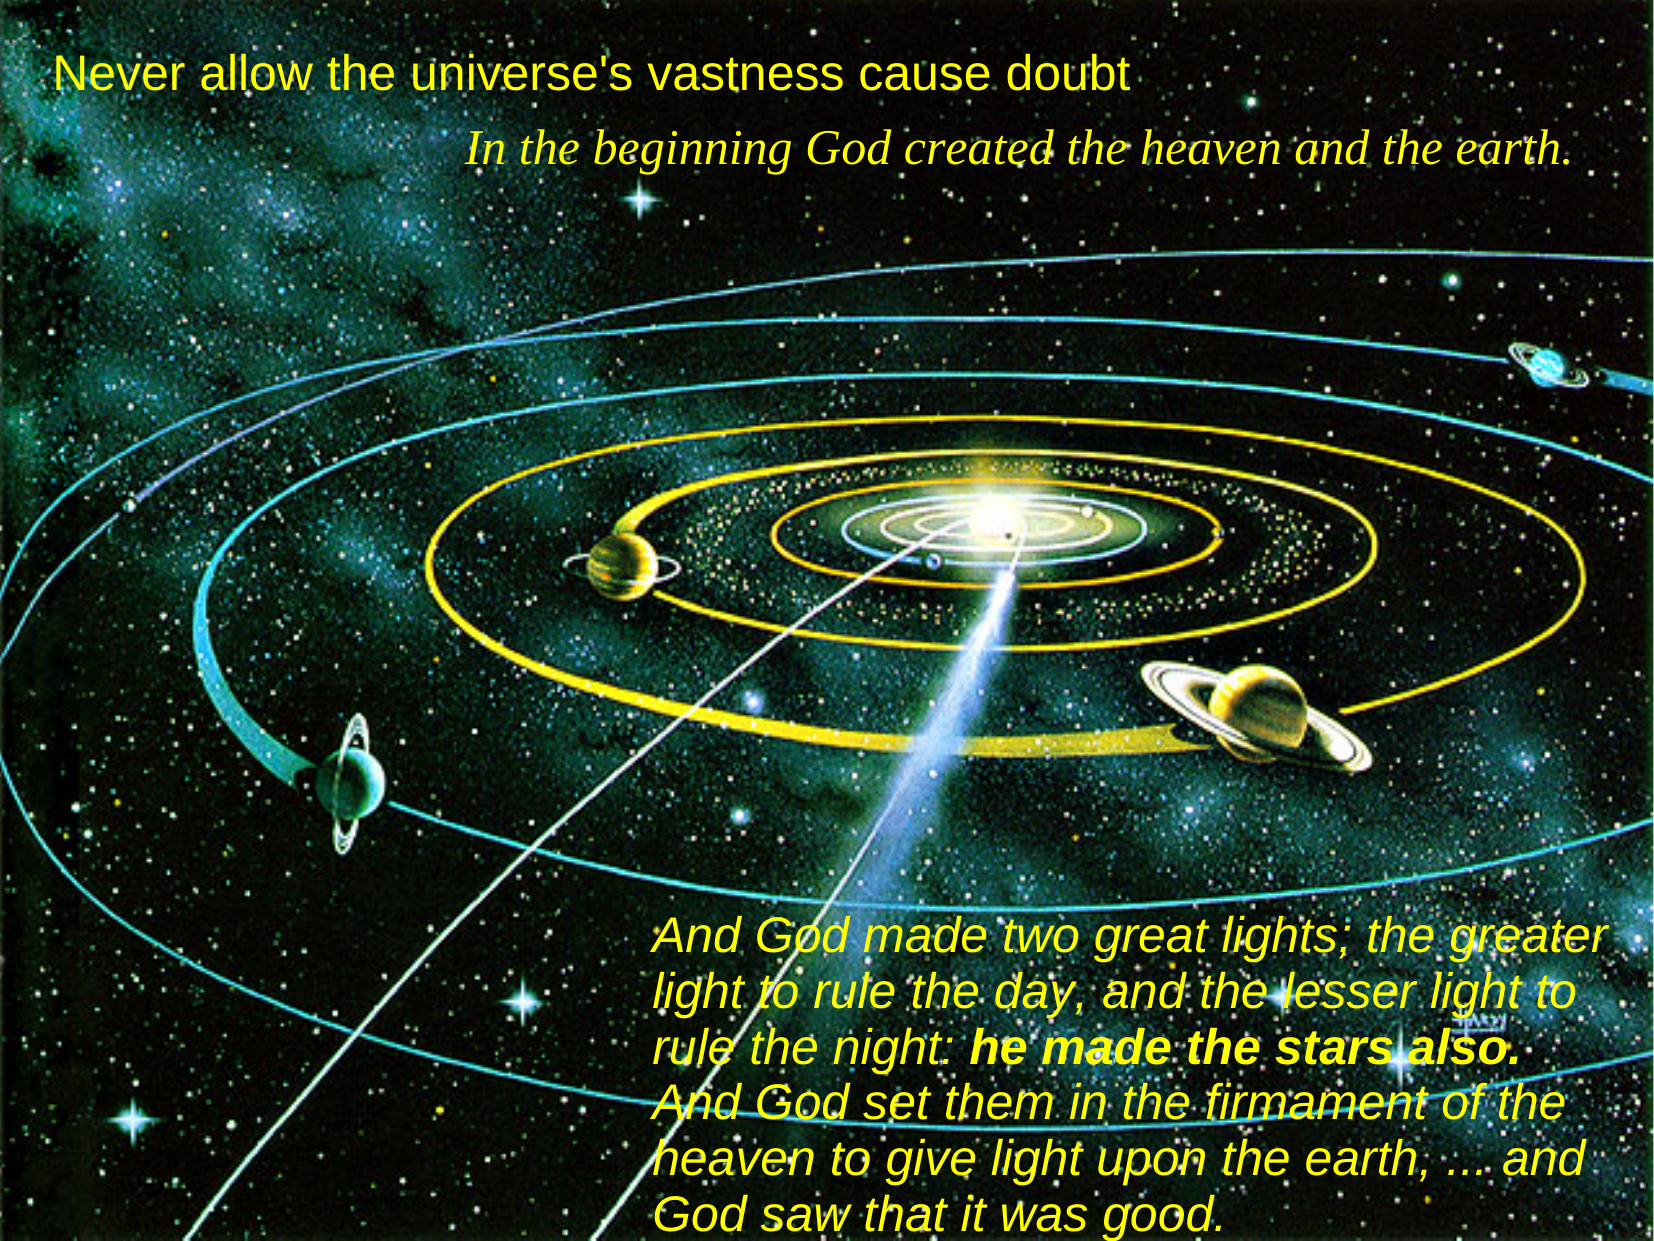

Never allow the universe's vastness cause doubt
In the beginning God created the heaven and the earth.
And God made two great lights; the greater light to rule the day, and the lesser light to rule the night: he made the stars also. And God set them in the firmament of the heaven to give light upon the earth, ... and God saw that it was good.